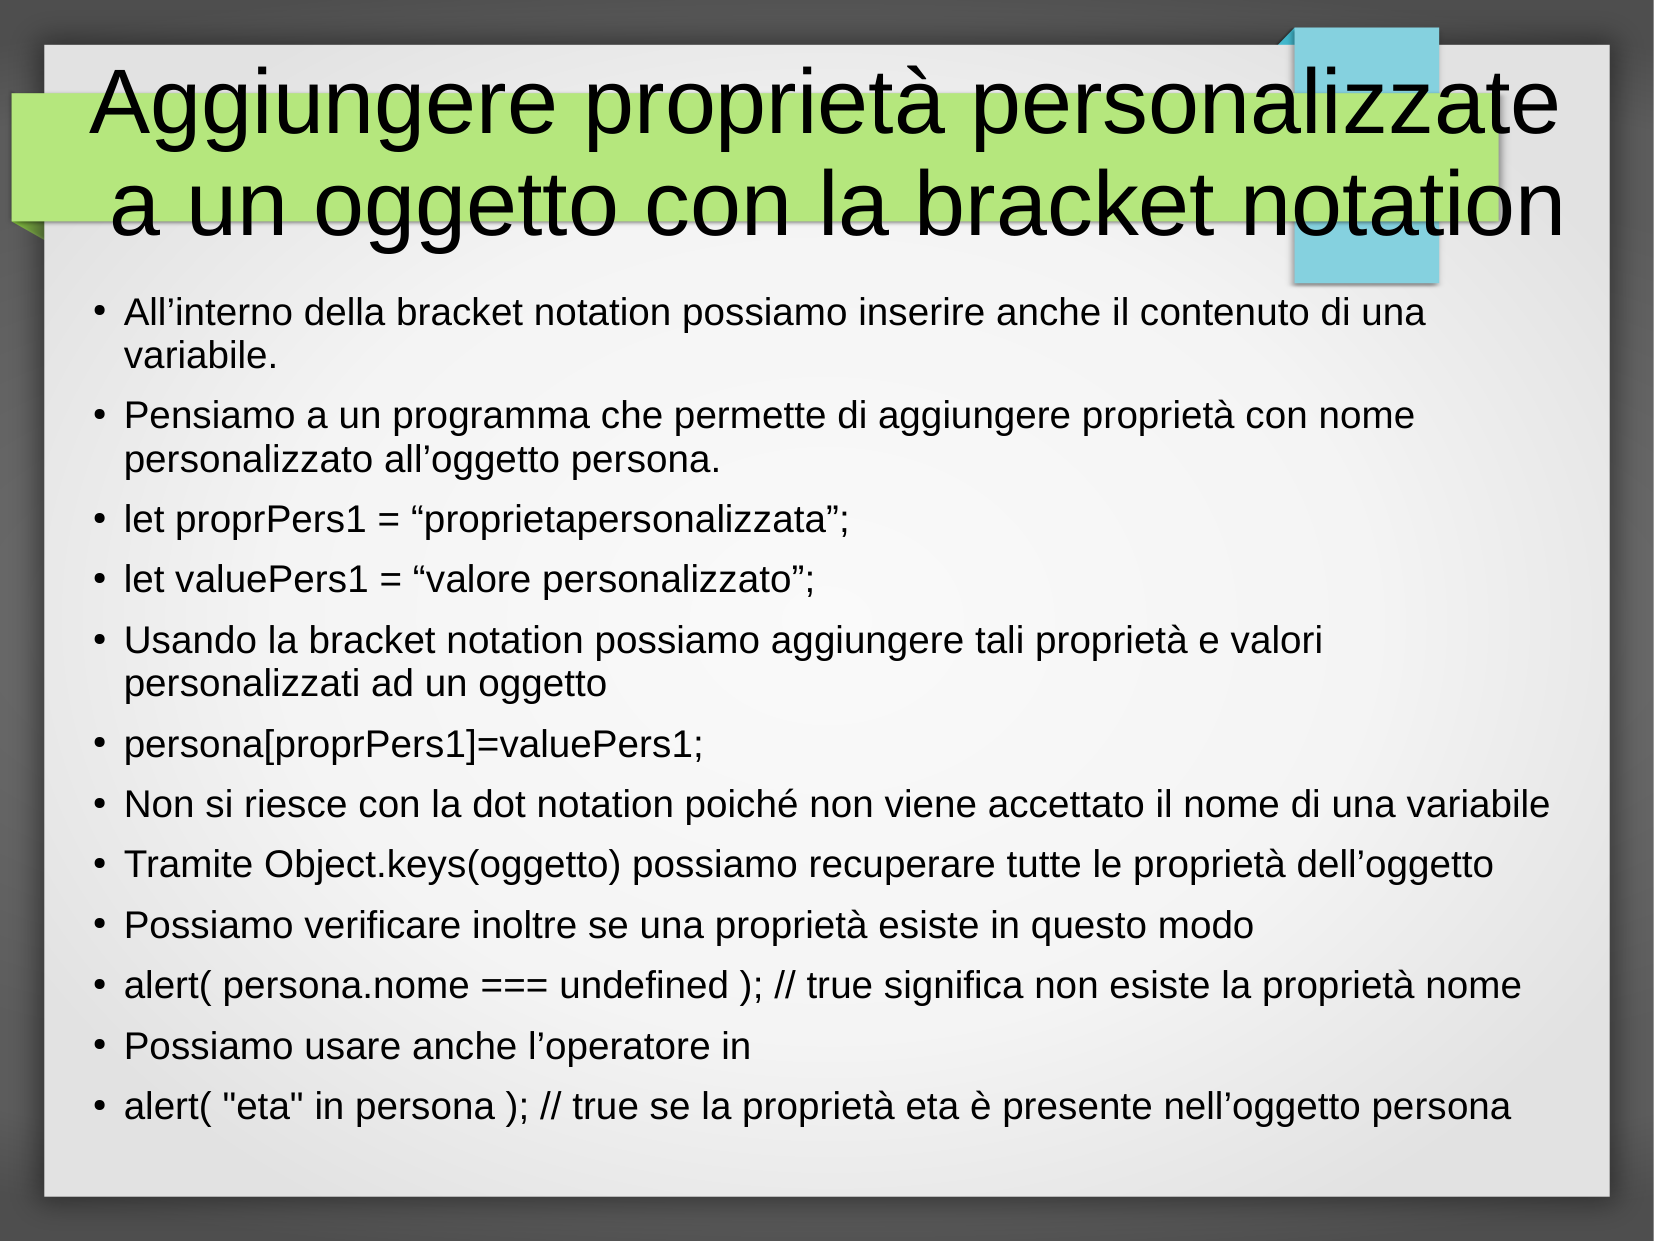

# Aggiungere proprietà personalizzate a un oggetto con la bracket notation
All’interno della bracket notation possiamo inserire anche il contenuto di una variabile.
Pensiamo a un programma che permette di aggiungere proprietà con nome personalizzato all’oggetto persona.
let proprPers1 = “proprietapersonalizzata”;
let valuePers1 = “valore personalizzato”;
Usando la bracket notation possiamo aggiungere tali proprietà e valori personalizzati ad un oggetto
persona[proprPers1]=valuePers1;
Non si riesce con la dot notation poiché non viene accettato il nome di una variabile
Tramite Object.keys(oggetto) possiamo recuperare tutte le proprietà dell’oggetto
Possiamo verificare inoltre se una proprietà esiste in questo modo
alert( persona.nome === undefined ); // true significa non esiste la proprietà nome
Possiamo usare anche l’operatore in
alert( "eta" in persona ); // true se la proprietà eta è presente nell’oggetto persona